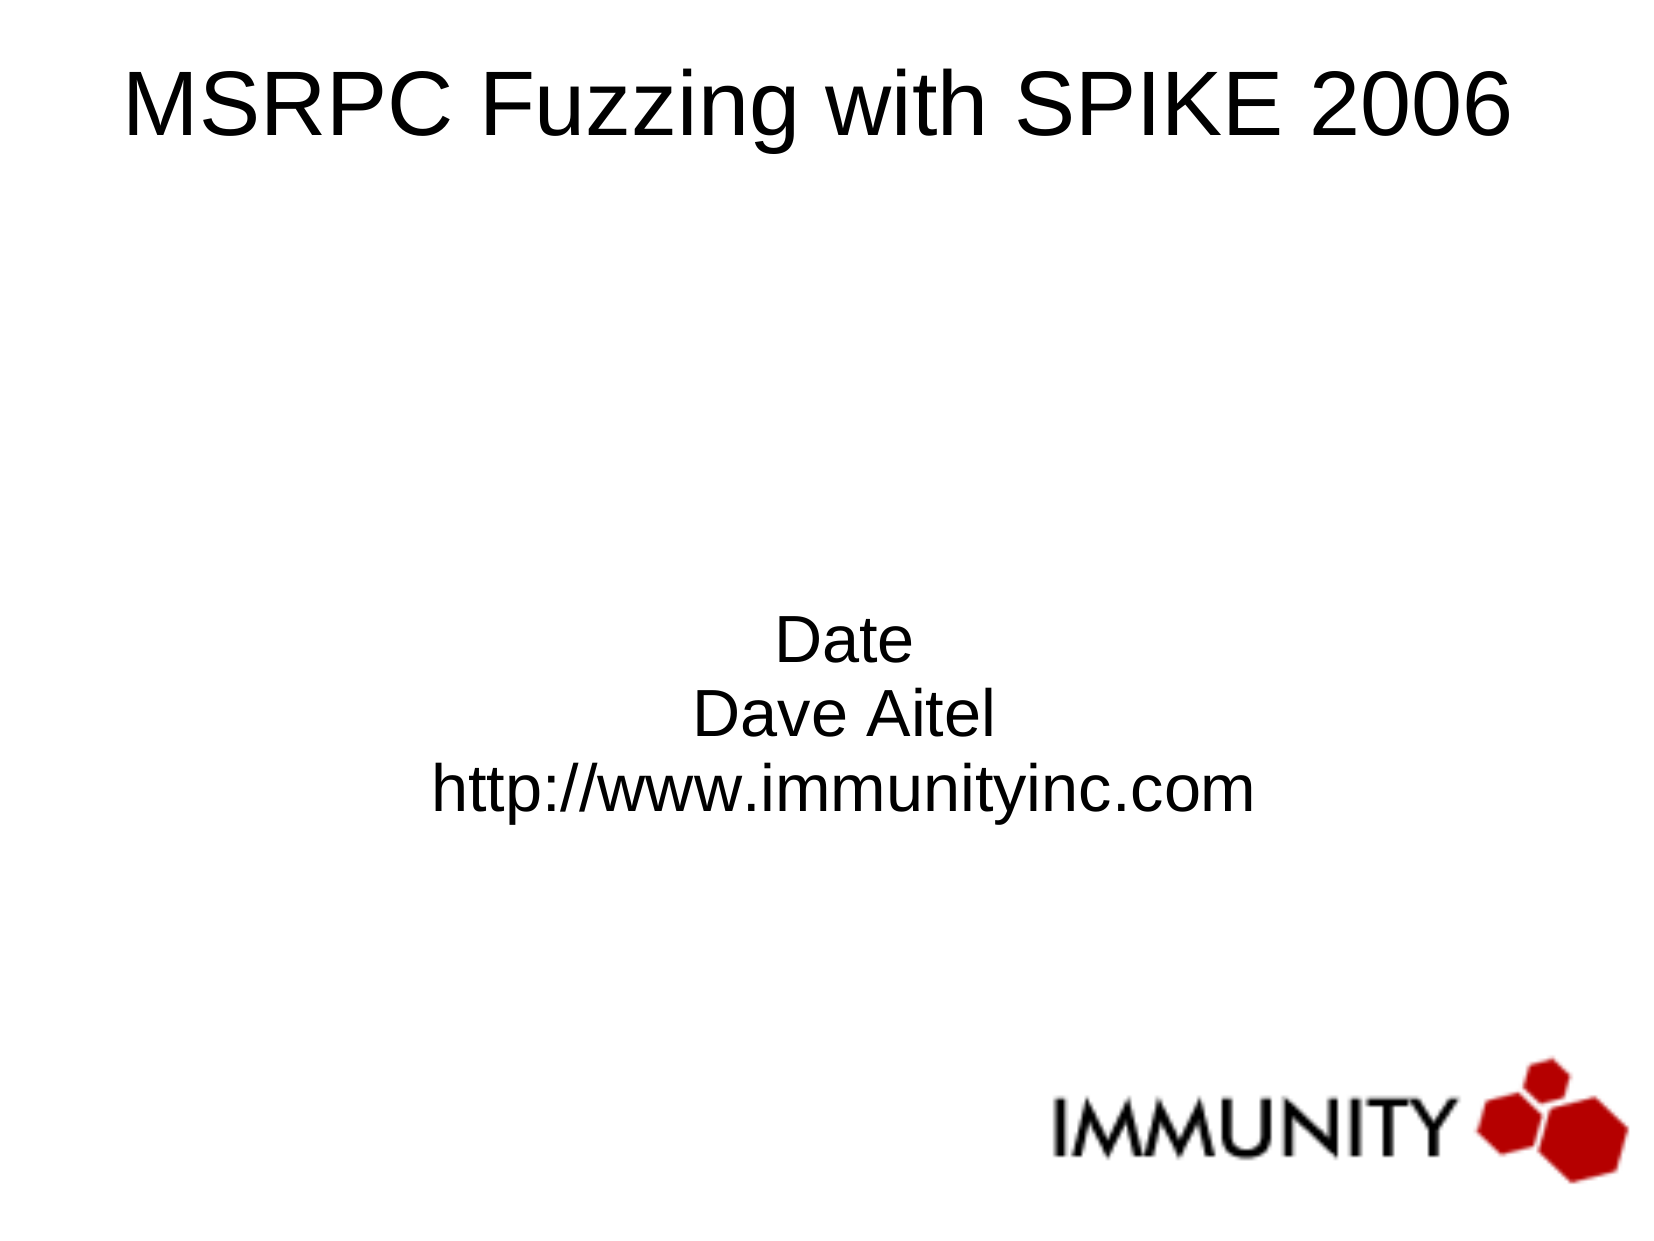

# MSRPC Fuzzing with SPIKE 2006
Date
Dave Aitel
http://www.immunityinc.com